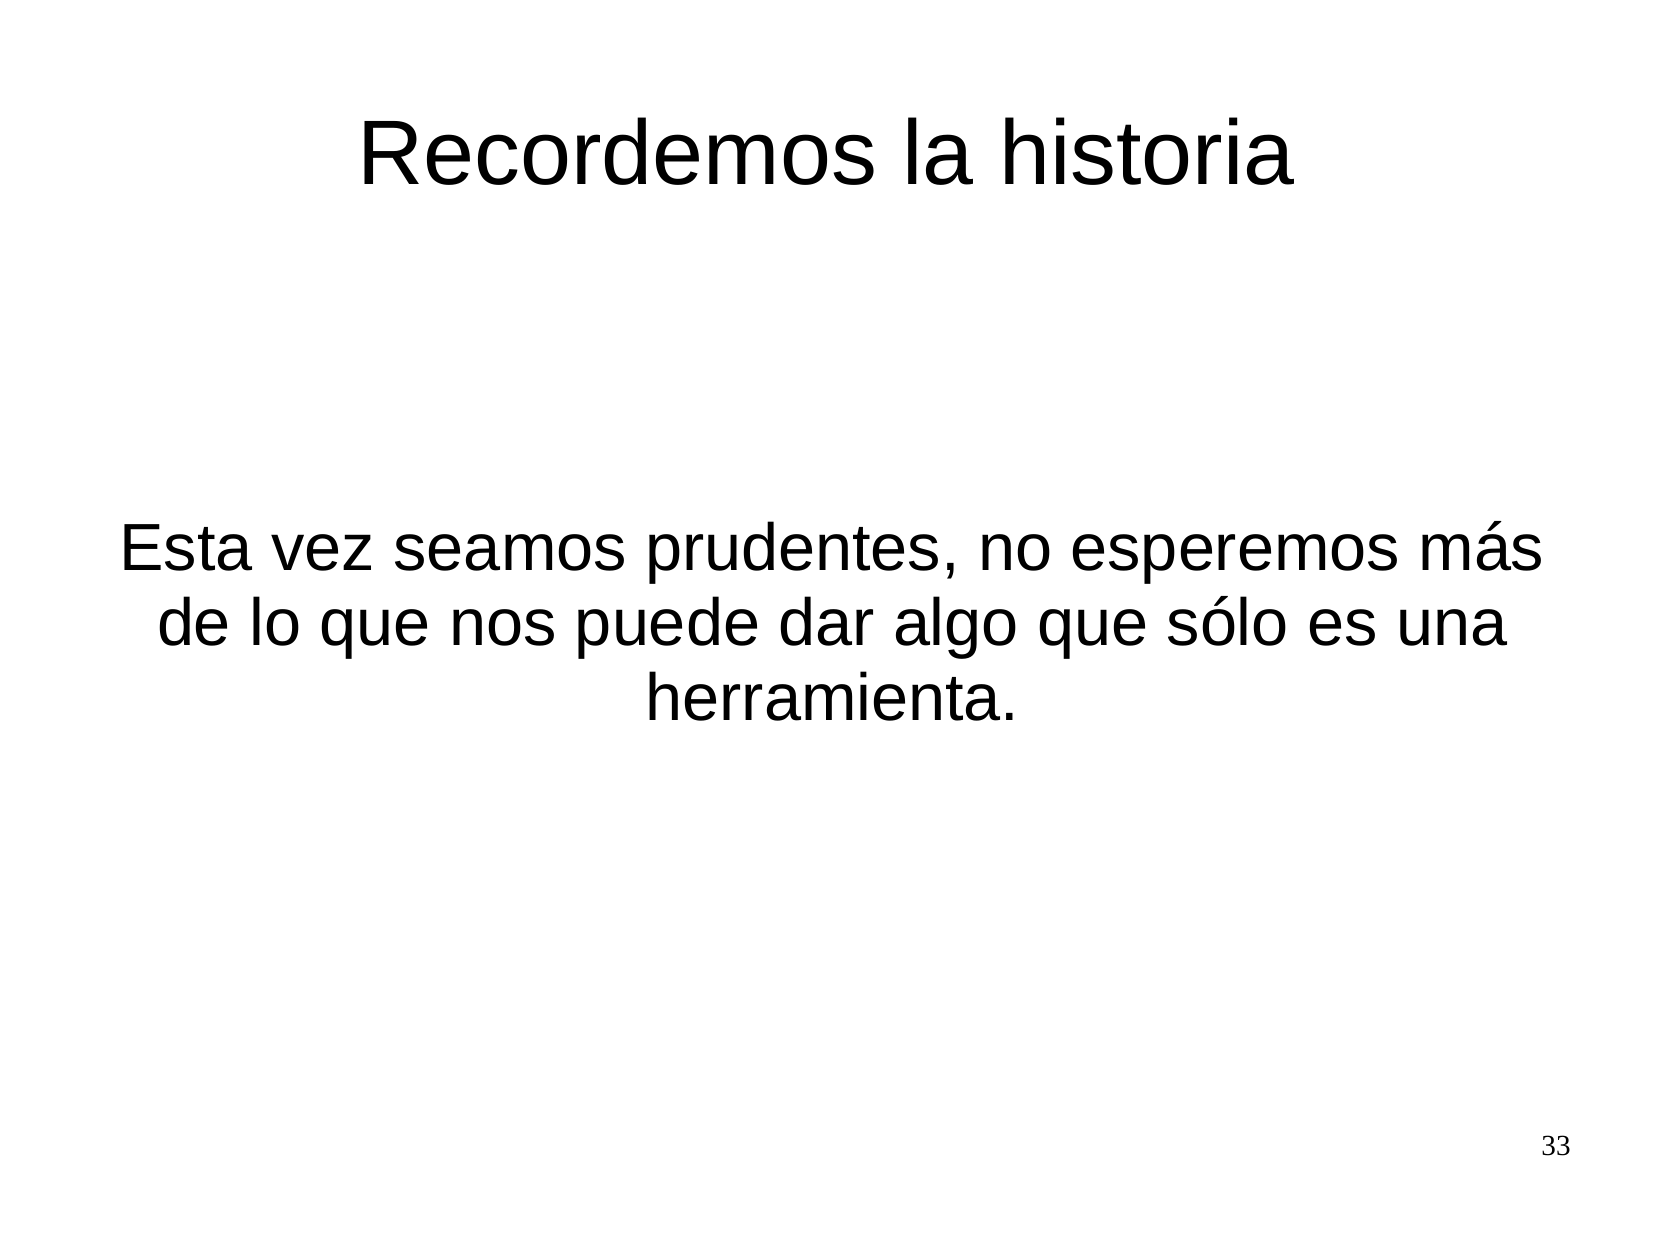

# Recordemos la historia
Esta vez seamos prudentes, no esperemos más de lo que nos puede dar algo que sólo es una herramienta.
33